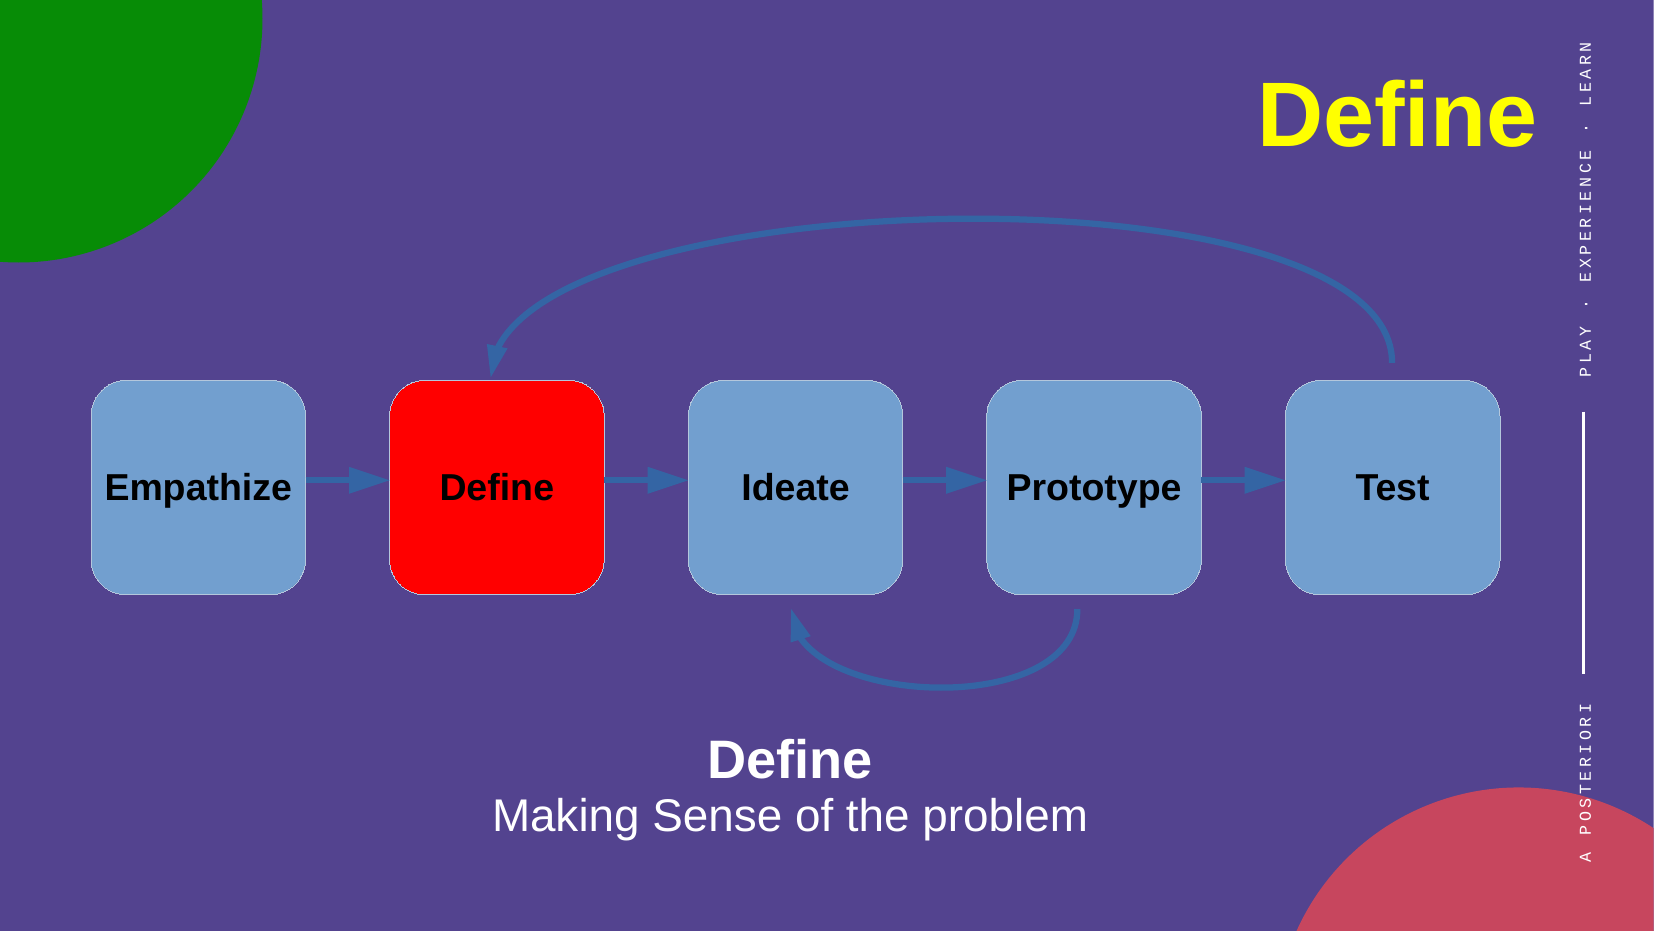

# Define
Empathize
Define
Ideate
Prototype
Test
Define
Making Sense of the problem